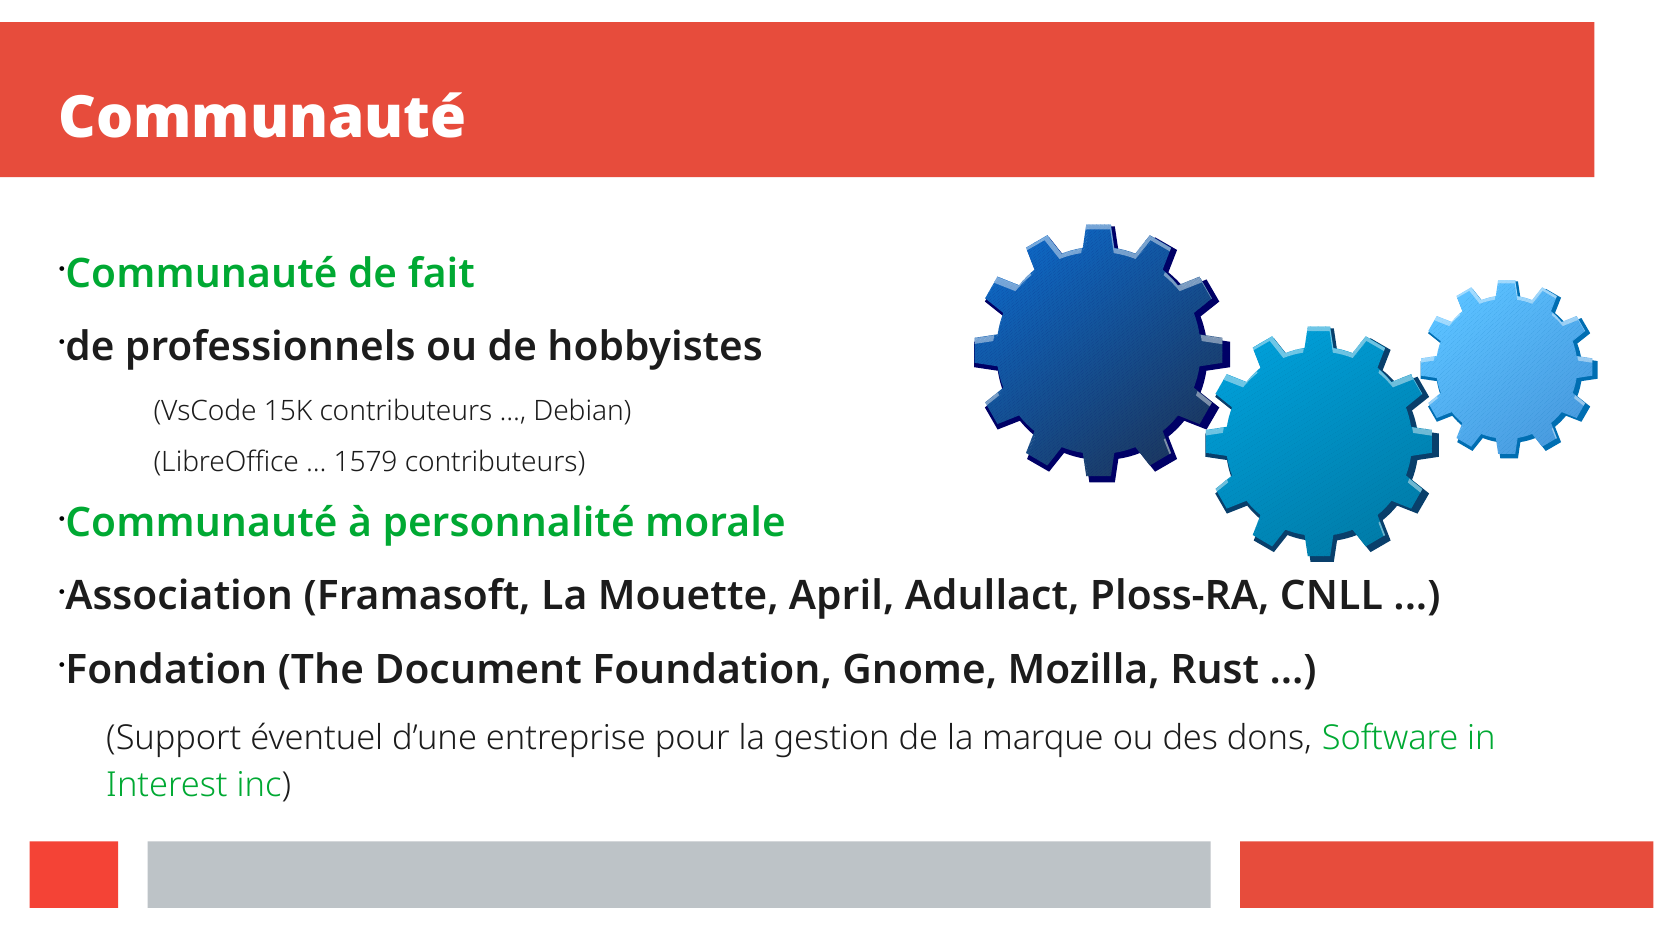

# Communauté
Communauté de fait
de professionnels ou de hobbyistes
(VsCode 15K contributeurs ..., Debian)
(LibreOffice ... 1579 contributeurs)
Communauté à personnalité morale
Association (Framasoft, La Mouette, April, Adullact, Ploss-RA, CNLL ...)
Fondation (The Document Foundation, Gnome, Mozilla, Rust ...)
(Support éventuel d’une entreprise pour la gestion de la marque ou des dons, Software in Interest inc)